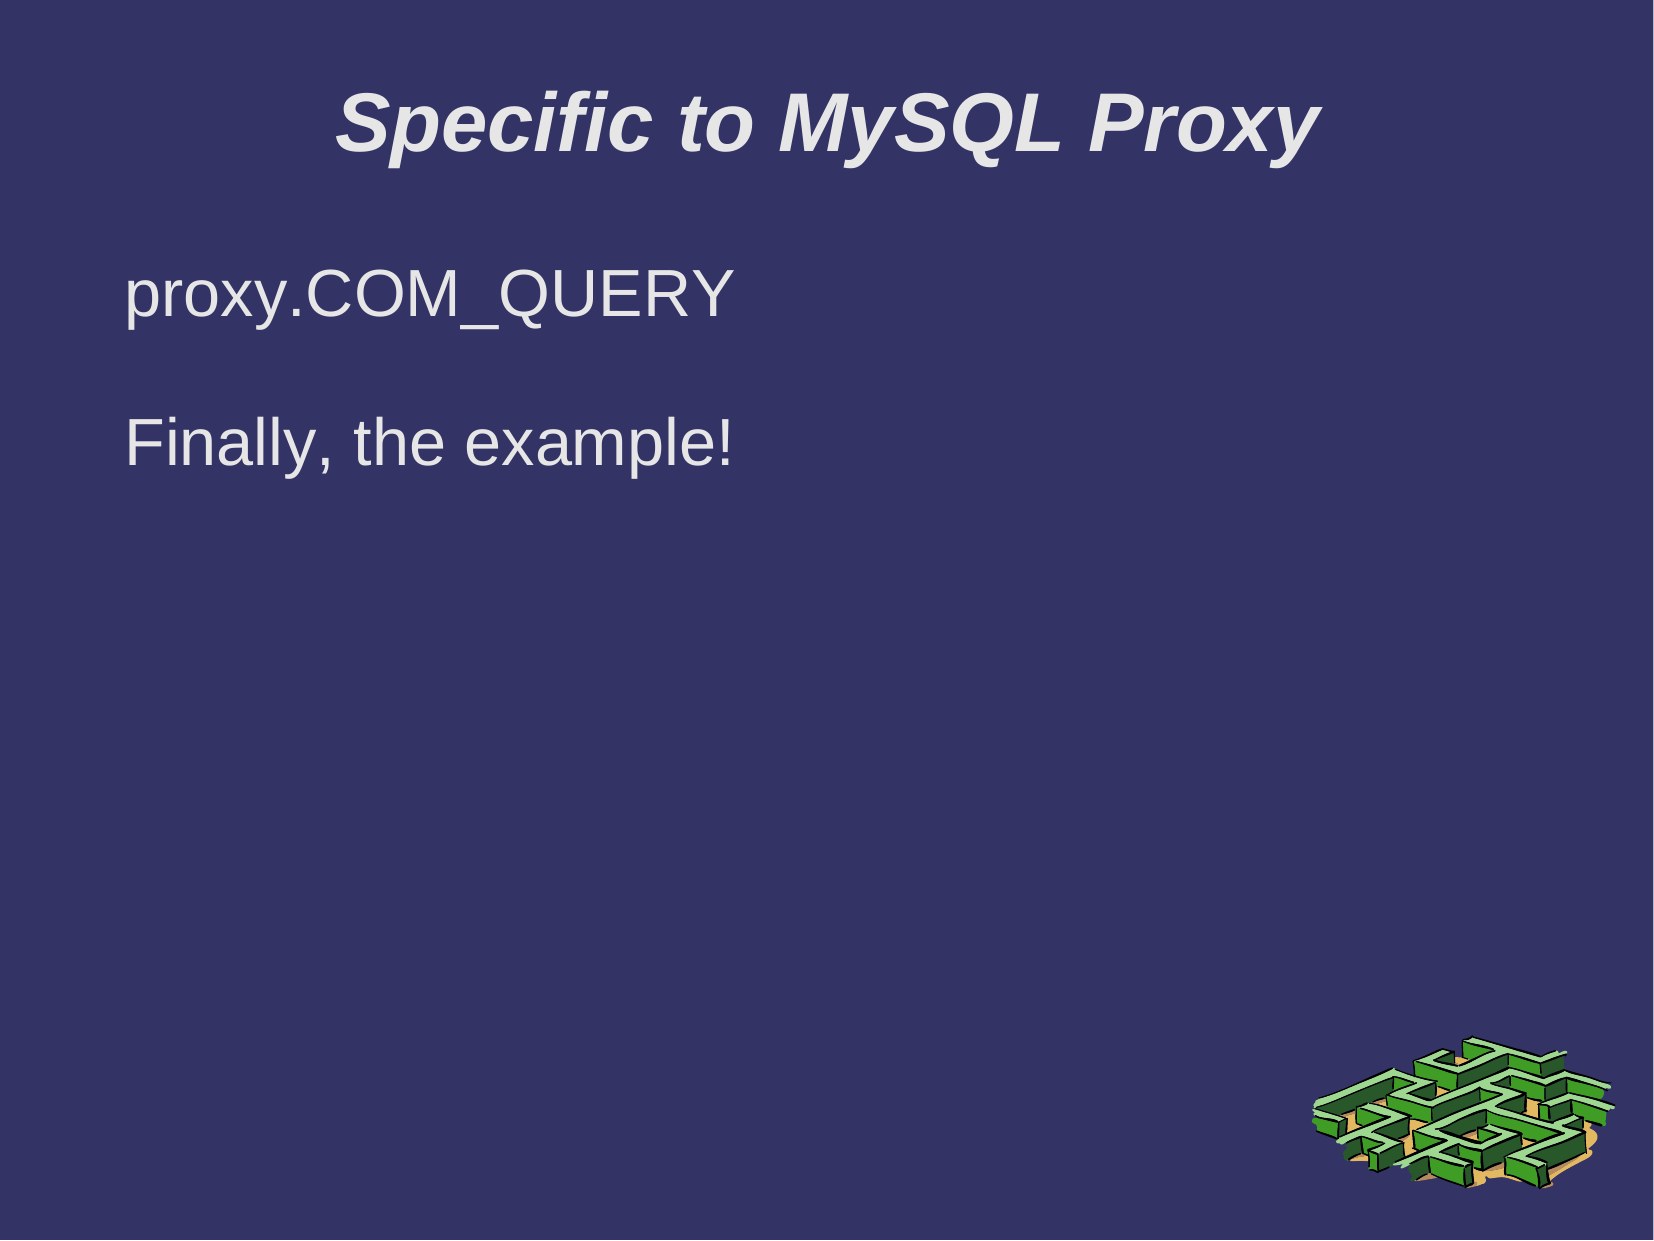

# Specific to MySQL Proxy
proxy.COM_QUERY
Finally, the example!